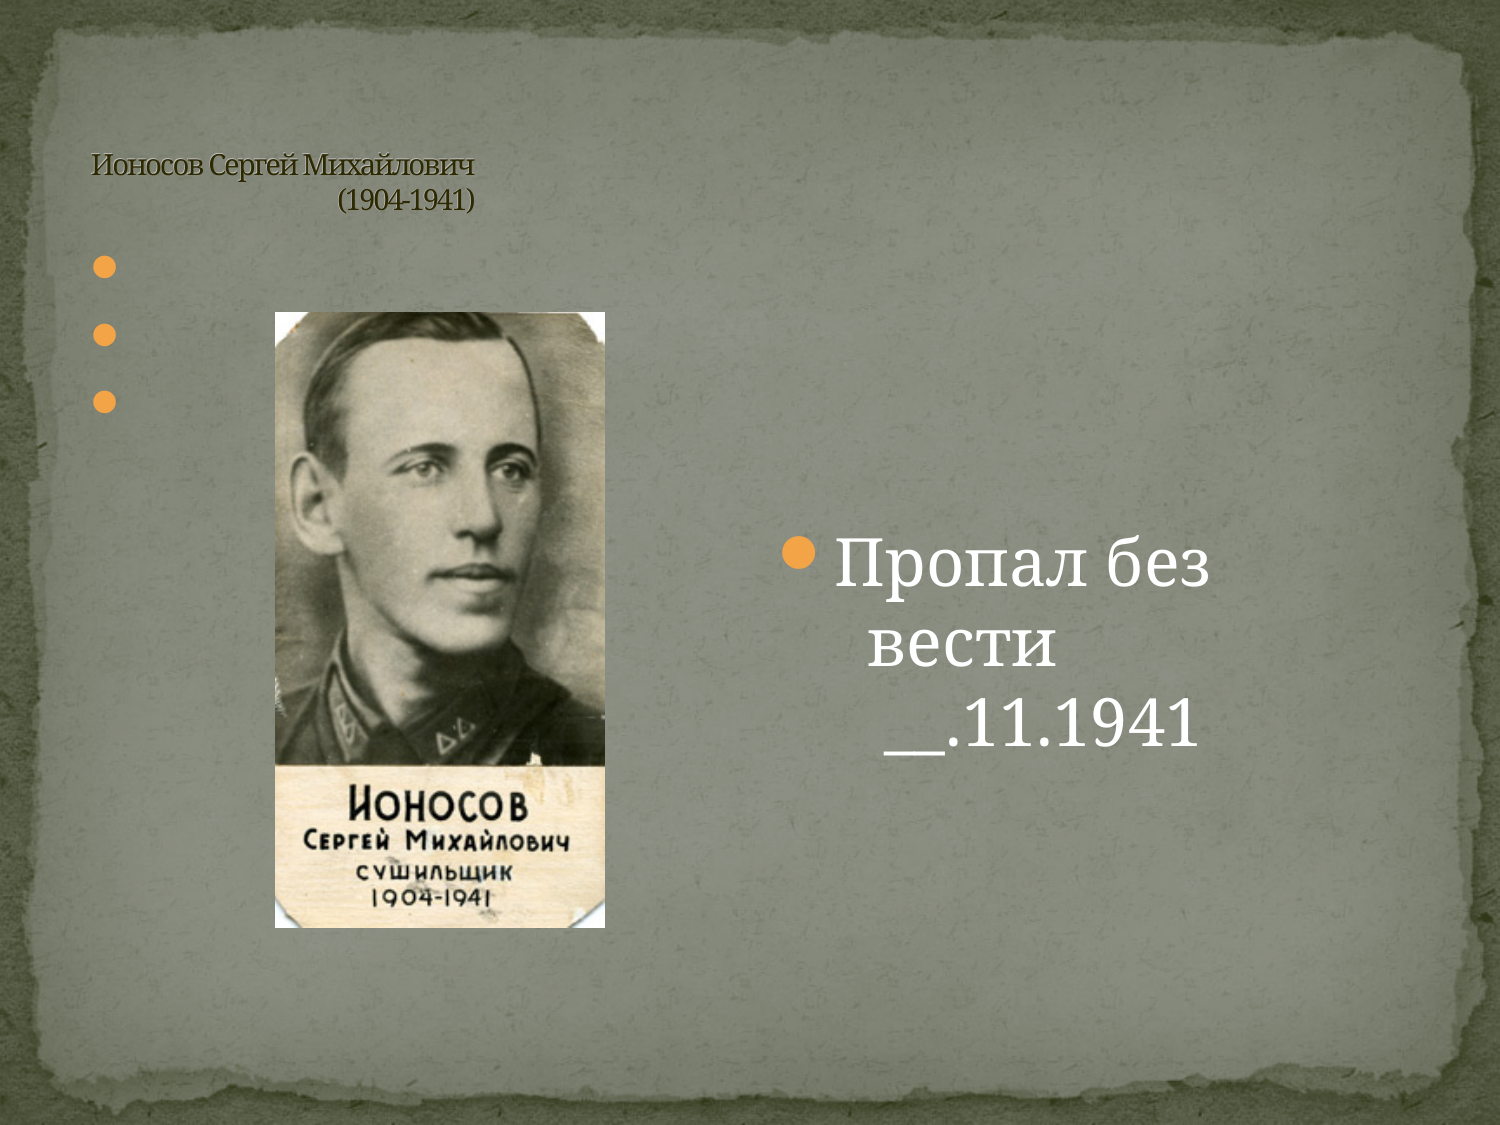

# Ионосов Сергей Михайлович (1904-1941)
Пропал без вести
 __.11.1941